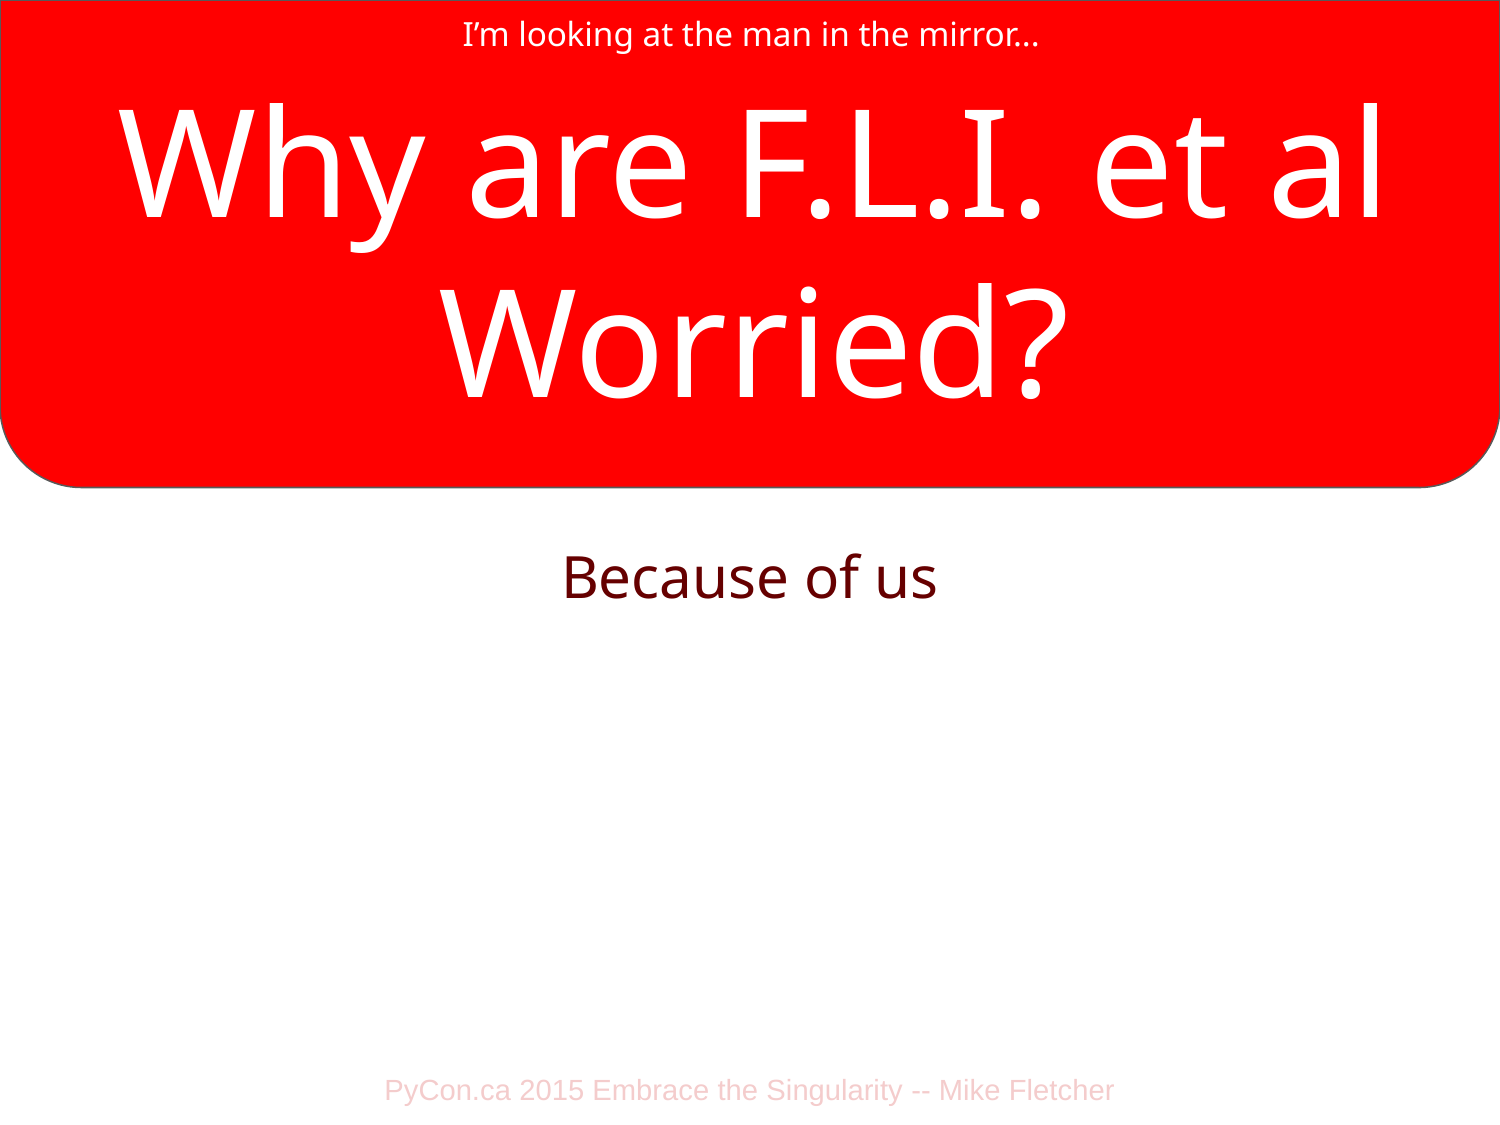

I’m looking at the man in the mirror...
# Why are F.L.I. et al Worried?
Because of us